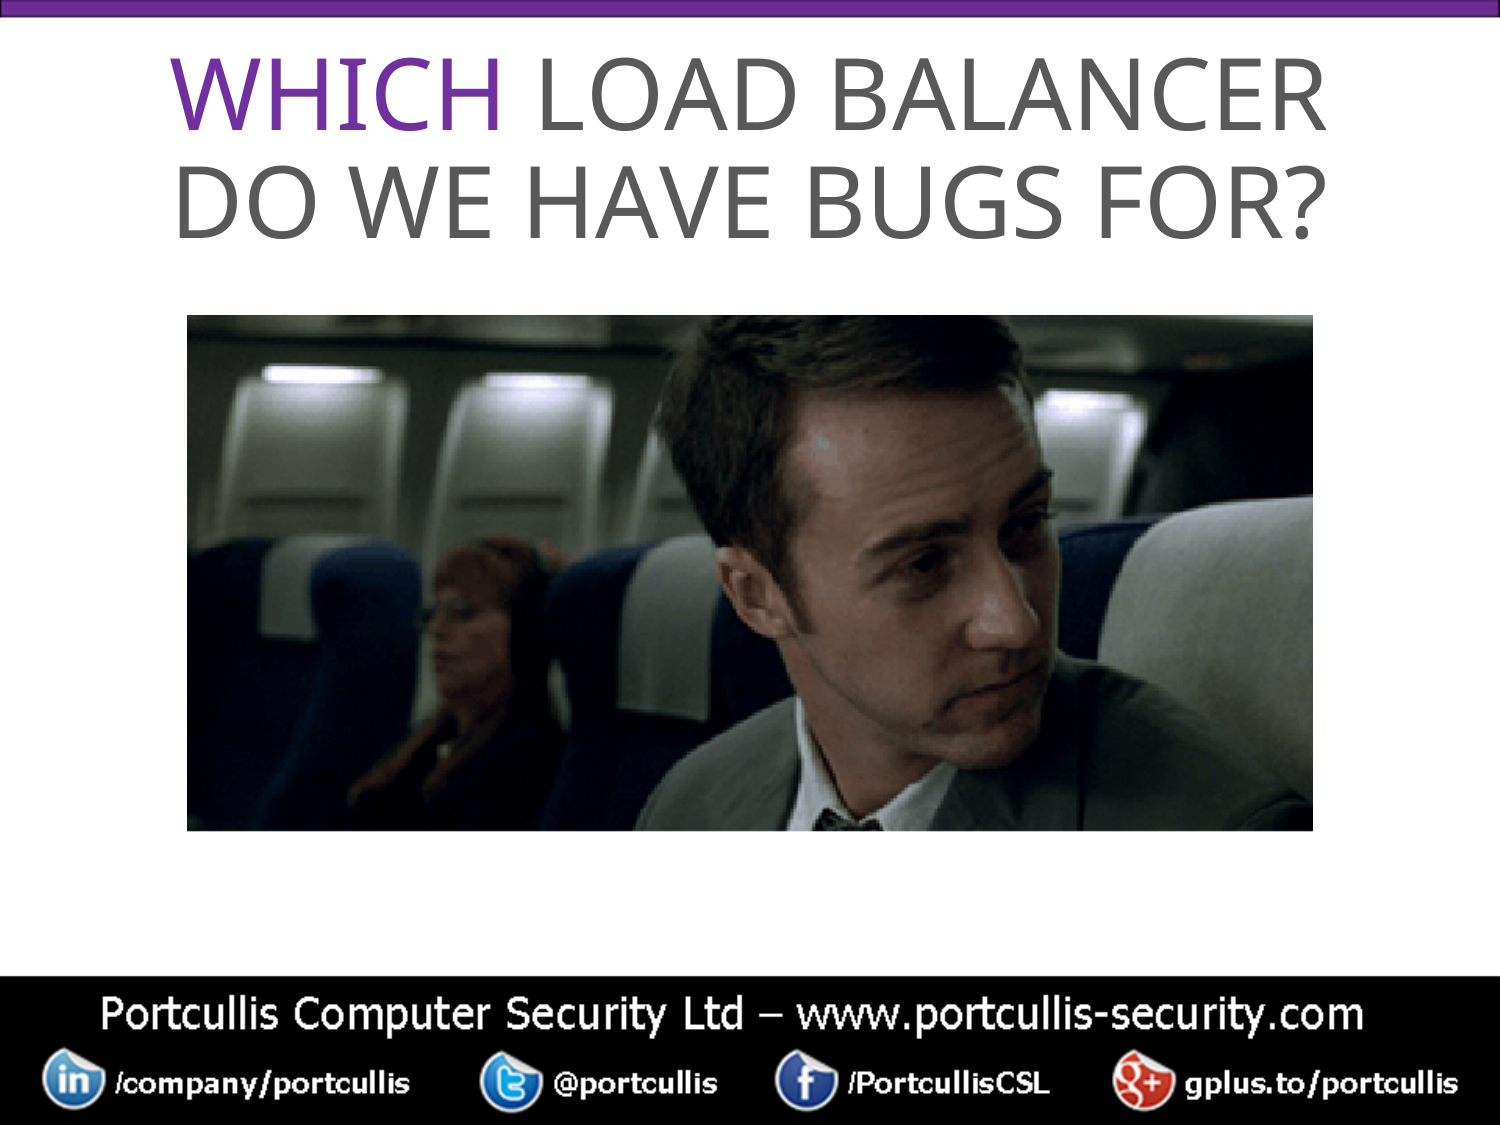

# WHICH LOAD BALANCER DO WE HAVE BUGS FOR?